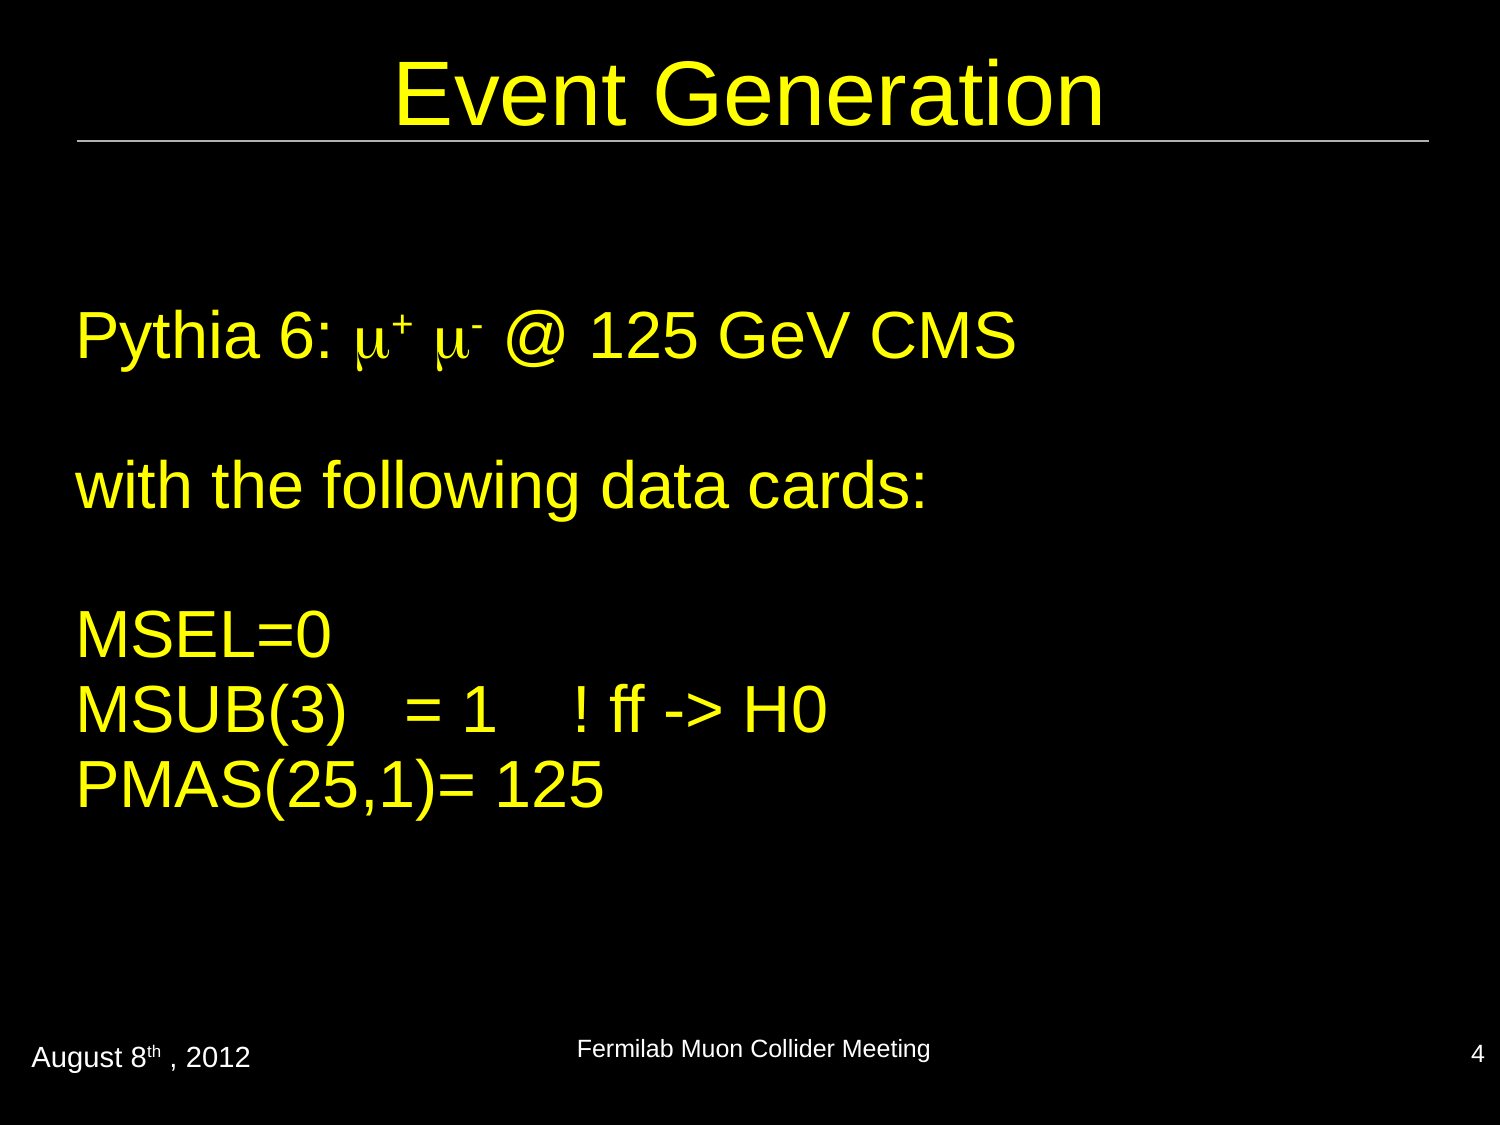

# Event Generation
Pythia 6: m+ m- @ 125 GeV CMS
with the following data cards:
MSEL=0
MSUB(3) = 1 ! ff -> H0
PMAS(25,1)= 125